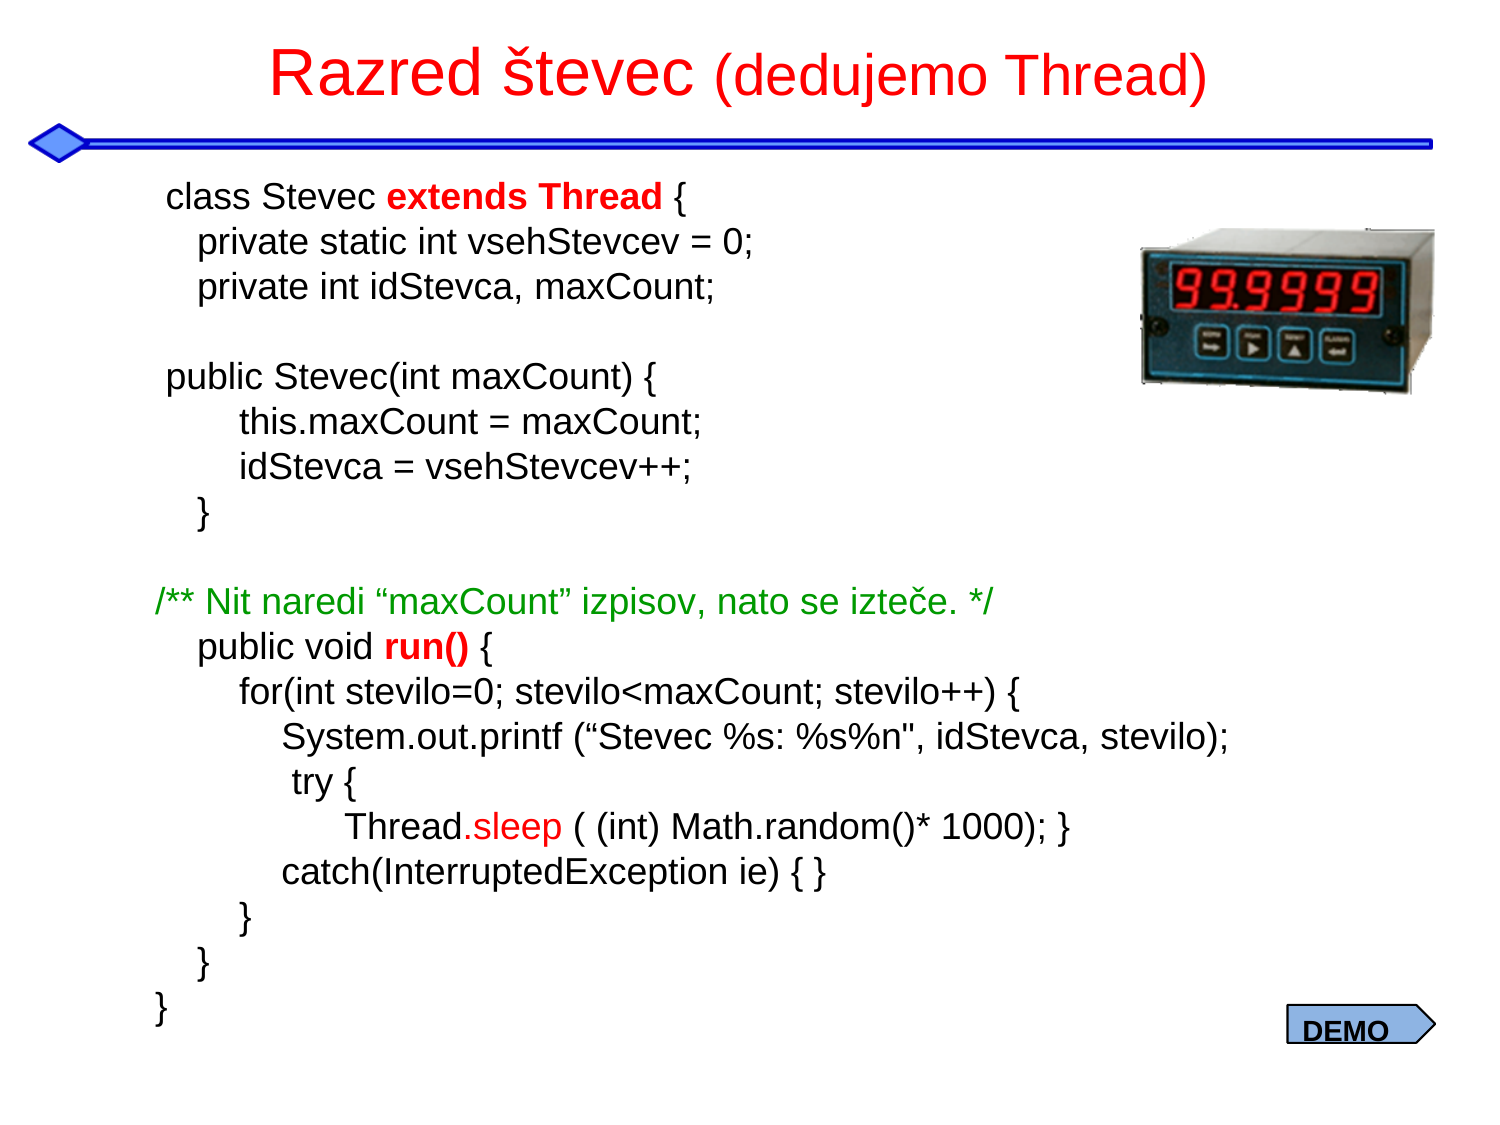

# Razred števec (dedujemo Thread)
 class Stevec extends Thread {
 private static int vsehStevcev = 0;
 private int idStevca, maxCount;
 public Stevec(int maxCount) {
 this.maxCount = maxCount;
 idStevca = vsehStevcev++;
 }
/** Nit naredi “maxCount” izpisov, nato se izteče. */
 public void run() {
 for(int stevilo=0; stevilo<maxCount; stevilo++) {
 System.out.printf (“Stevec %s: %s%n", idStevca, stevilo);
 try {
 Thread.sleep ( (int) Math.random()* 1000); }
 catch(InterruptedException ie) { }
 }
 }
}
DEMO